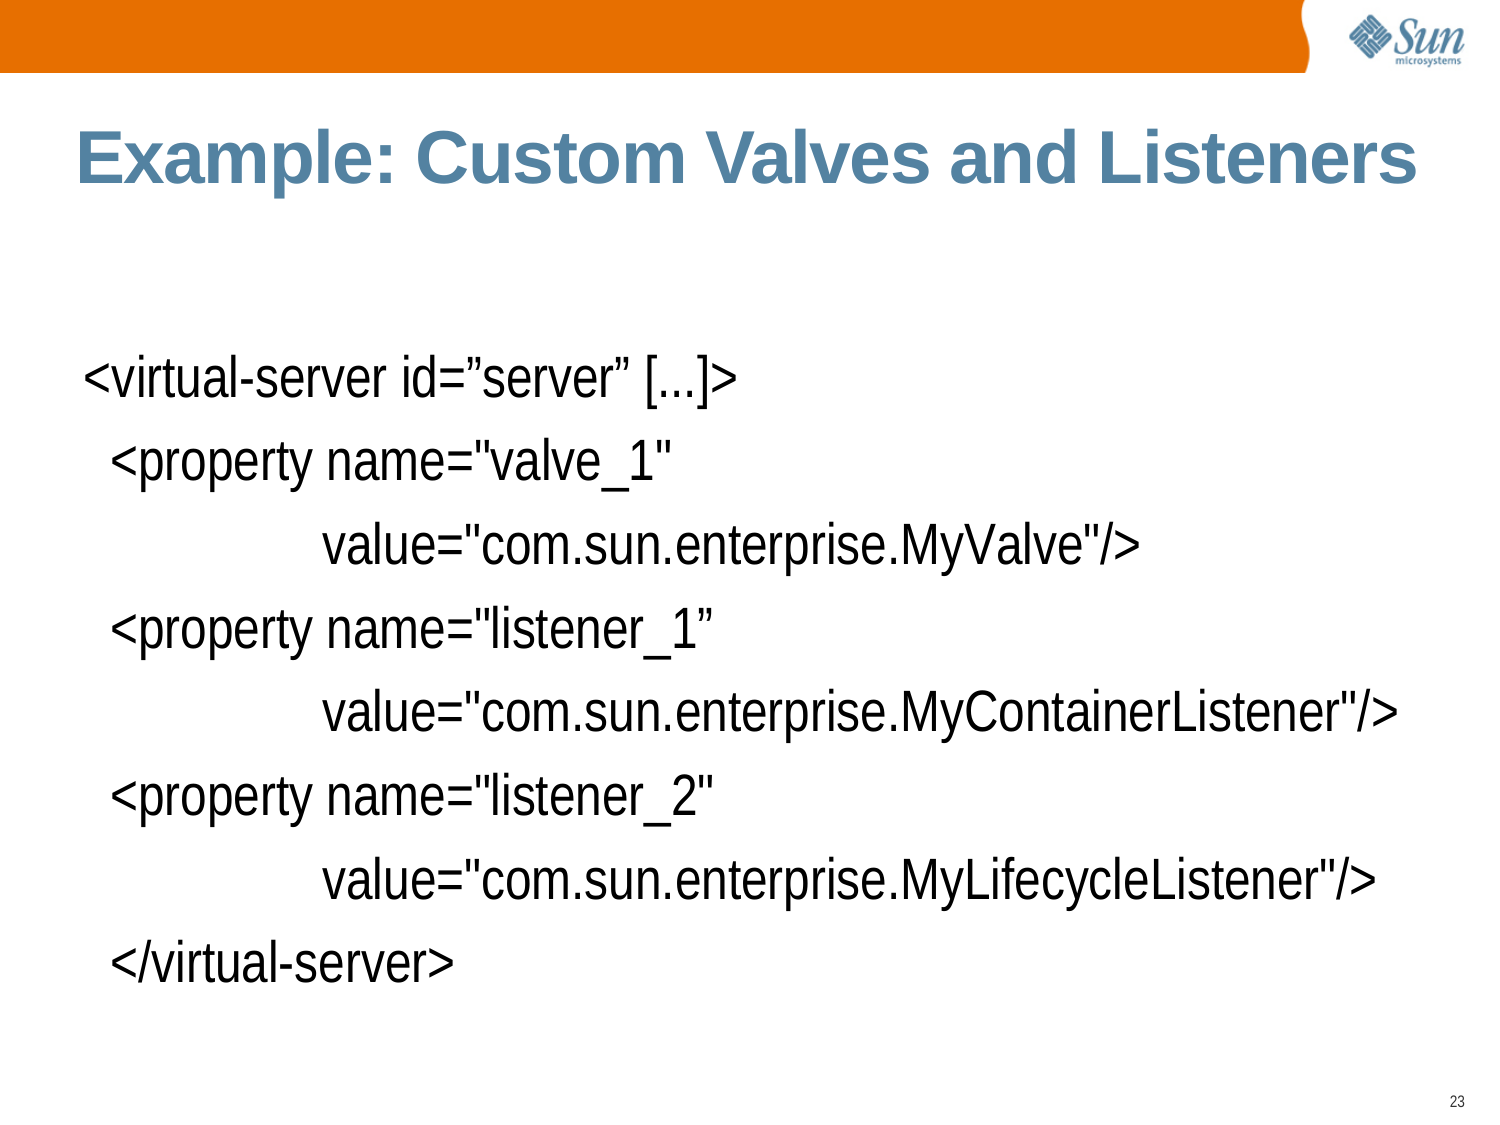

# Example: Custom Valves and Listeners
<virtual-server id=”server” [...]>
 <property name="valve_1"
 value="com.sun.enterprise.MyValve"/>
 <property name="listener_1”
 value="com.sun.enterprise.MyContainerListener"/>
 <property name="listener_2"
 value="com.sun.enterprise.MyLifecycleListener"/>
 </virtual-server>